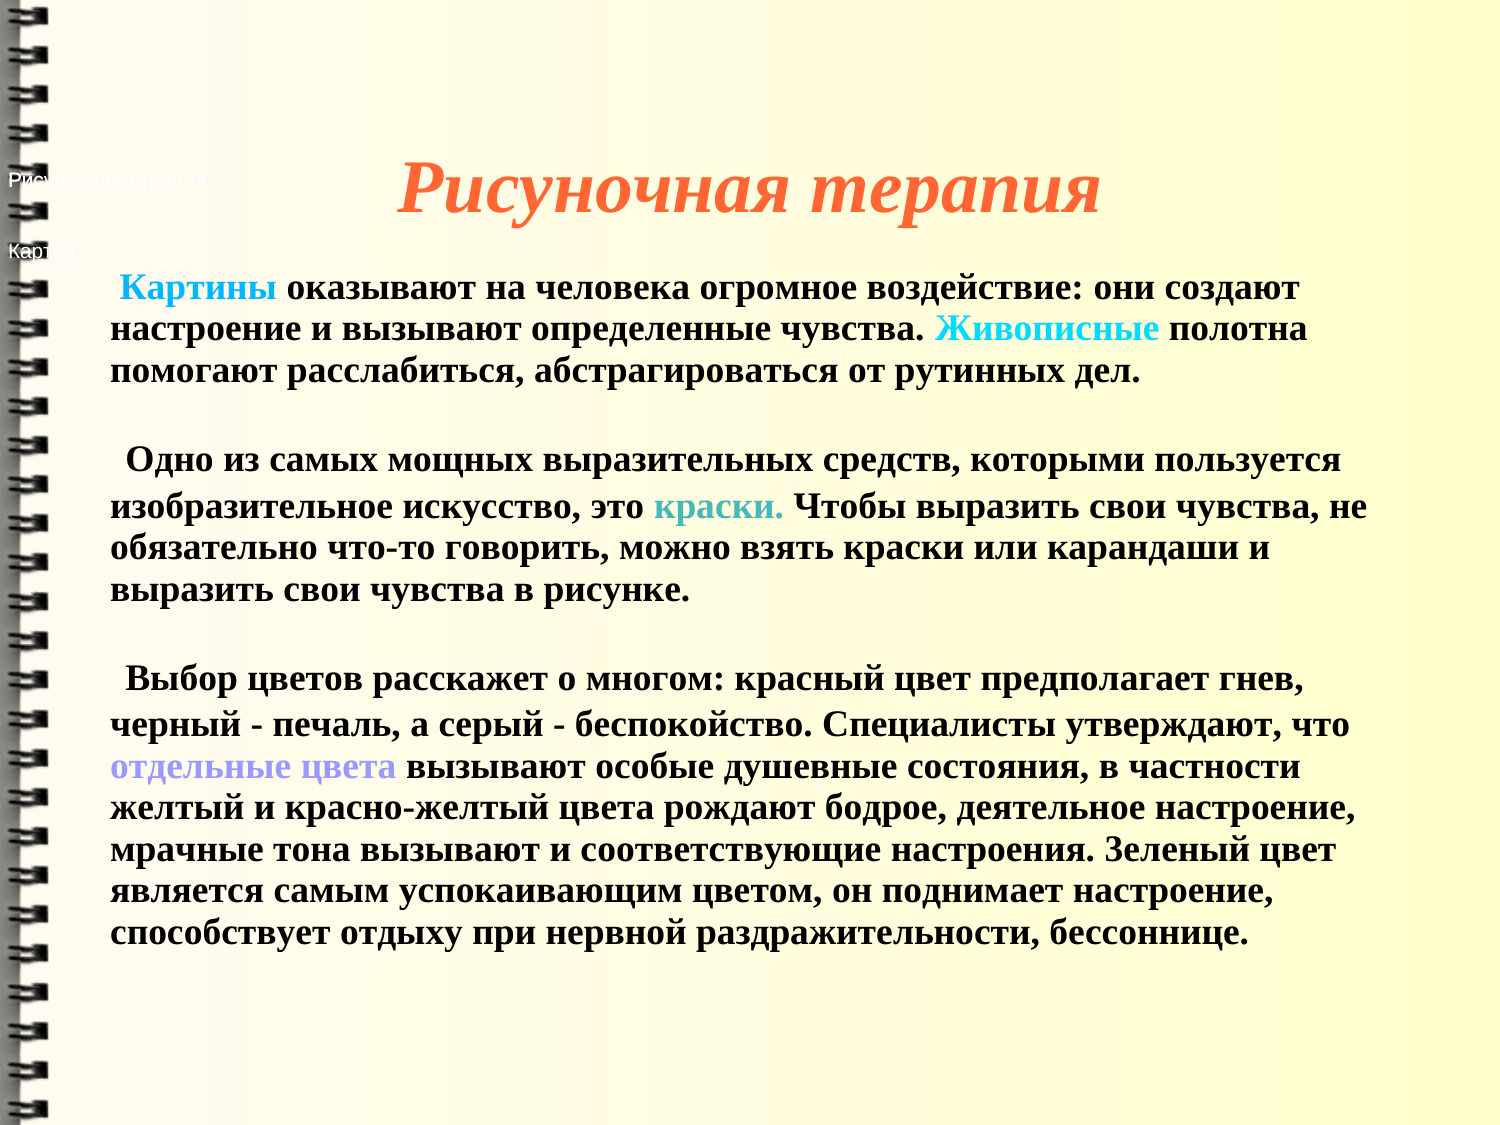

# Рисуночная терапия
Рис
Рисуночная терапия
Картин
 Картины оказывают на человека огромное воздействие: они создают настроение и вызывают определенные чувства. Живописные полотна помогают расслабиться, абстрагироваться от рутинных дел.
 Одно из самых мощных выразительных средств, которыми пользуется изобразительное искусство, это краски. Чтобы выразить свои чувства, не обязательно что-то говорить, можно взять краски или карандаши и выразить свои чувства в рисунке.
 Выбор цветов расскажет о многом: красный цвет предполагает гнев, черный - печаль, а серый - беспокойство. Специалисты утверждают, что отдельные цвета вызывают особые душевные состояния, в частности желтый и красно-желтый цвета рождают бодрое, деятельное настроение, мрачные тона вызывают и соответствующие настроения. 3еленый цвет является самым успокаивающим цветом, он поднимает настроение, способствует отдыху при нервной раздражительности, бессоннице.